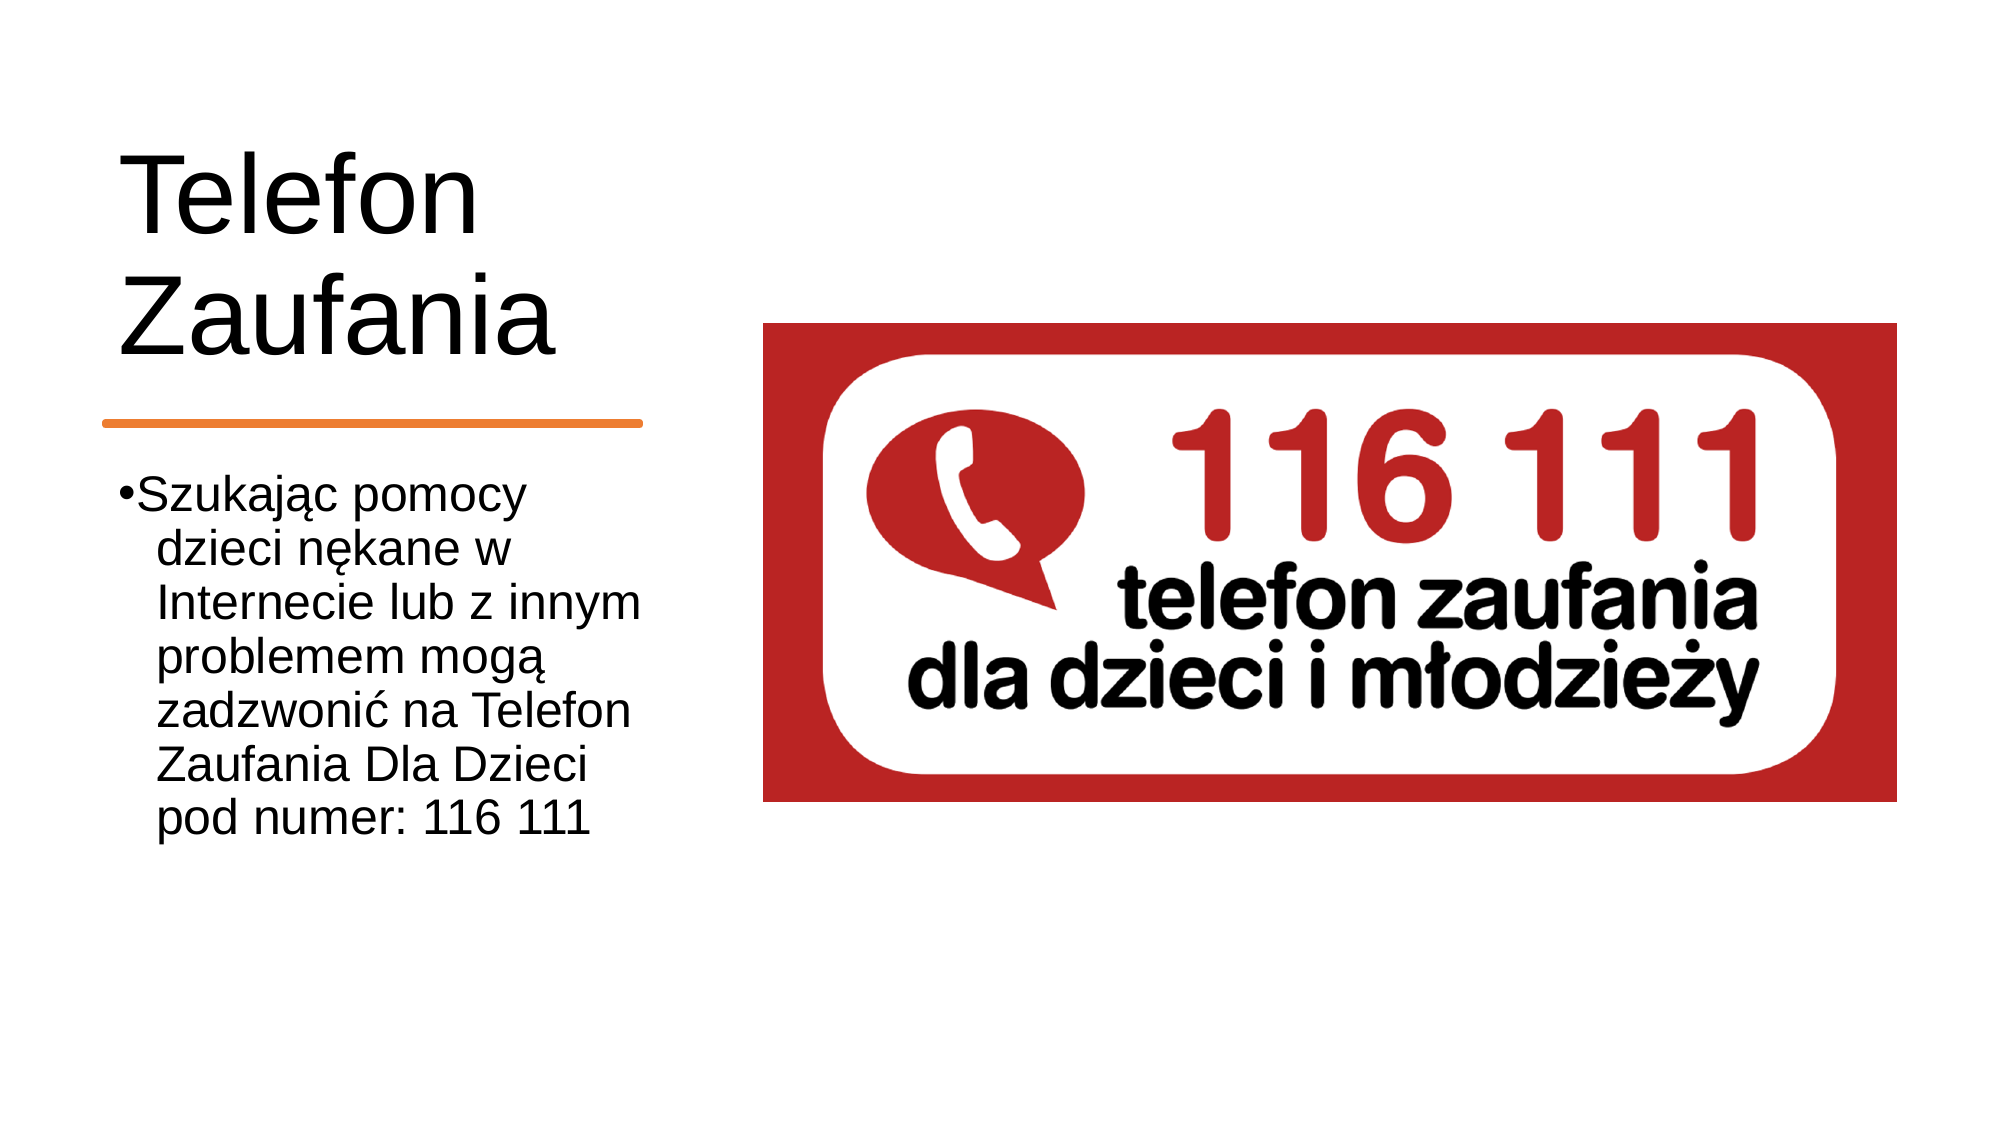

# Telefon Zaufania
Szukając pomocy dzieci nękane w Internecie lub z innym problemem mogą zadzwonić na Telefon Zaufania Dla Dzieci pod numer: 116 111